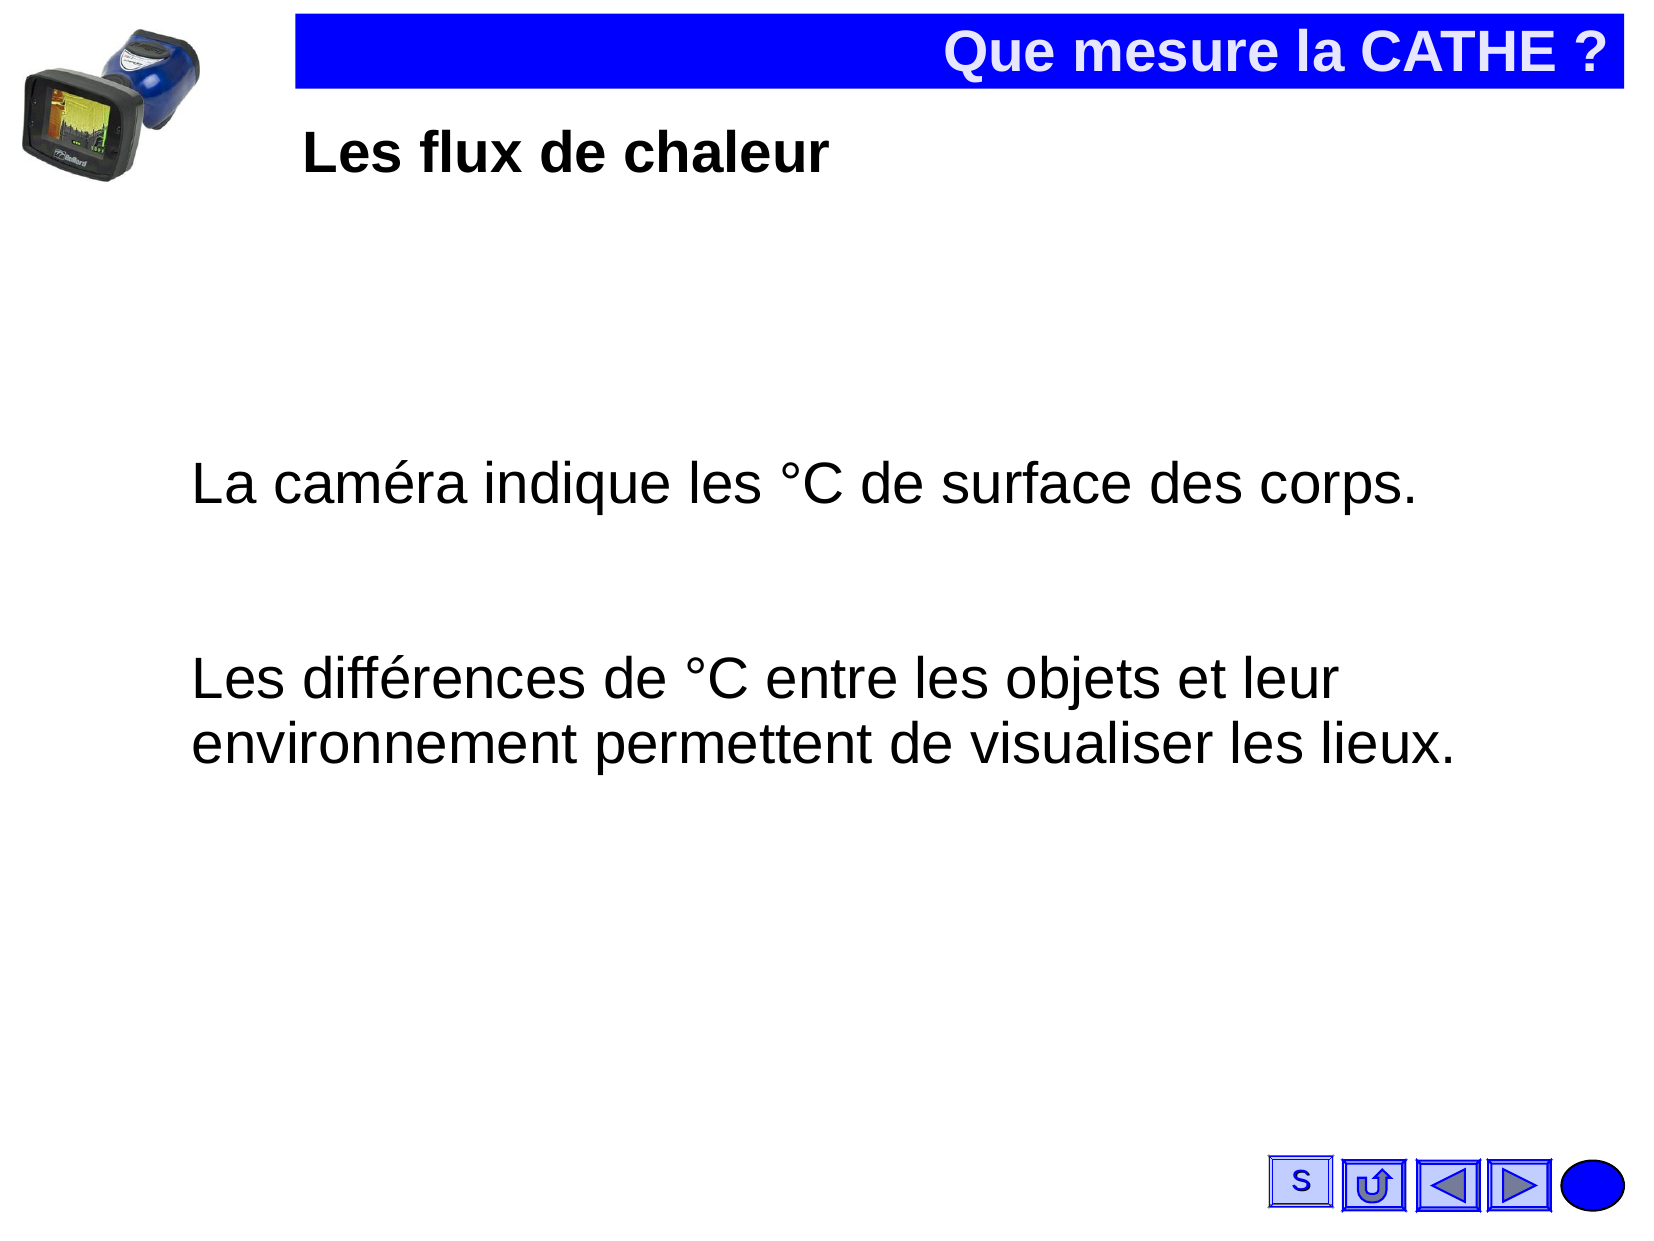

Que mesure la CATHE ?
Les flux de chaleur
La caméra indique les °C de surface des corps.
Les différences de °C entre les objets et leur environnement permettent de visualiser les lieux.